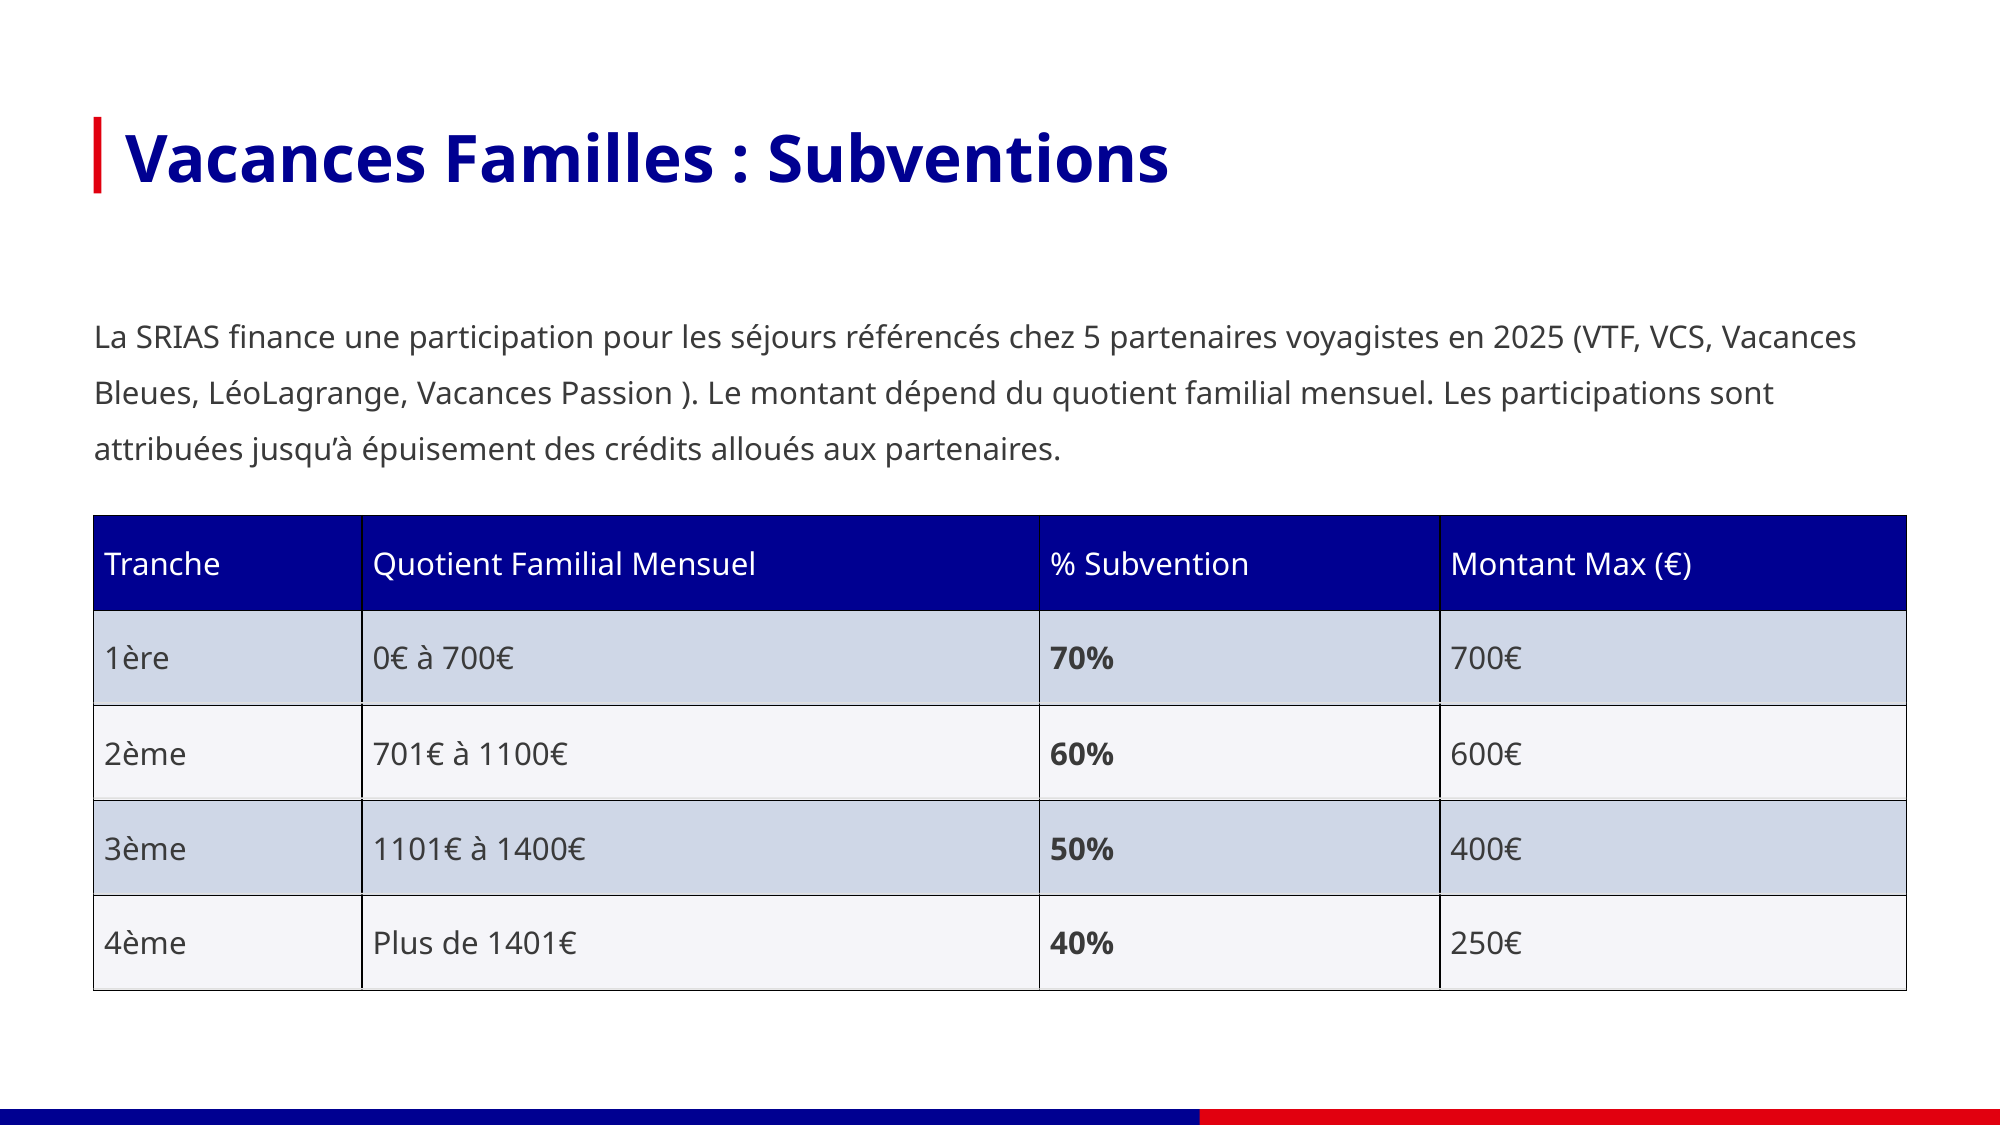

Vacances Familles : Subventions
La SRIAS finance une participation pour les séjours référencés chez 5 partenaires voyagistes en 2025 (VTF, VCS, Vacances Bleues, LéoLagrange, Vacances Passion ). Le montant dépend du quotient familial mensuel. Les participations sont attribuées jusqu’à épuisement des crédits alloués aux partenaires.
| Tranche | Quotient Familial Mensuel | % Subvention | Montant Max (€) |
| --- | --- | --- | --- |
| 1ère | 0€ à 700€ | 70% | 700€ |
| 2ème | 701€ à 1100€ | 60% | 600€ |
| 3ème | 1101€ à 1400€ | 50% | 400€ |
| 4ème | Plus de 1401€ | 40% | 250€ |